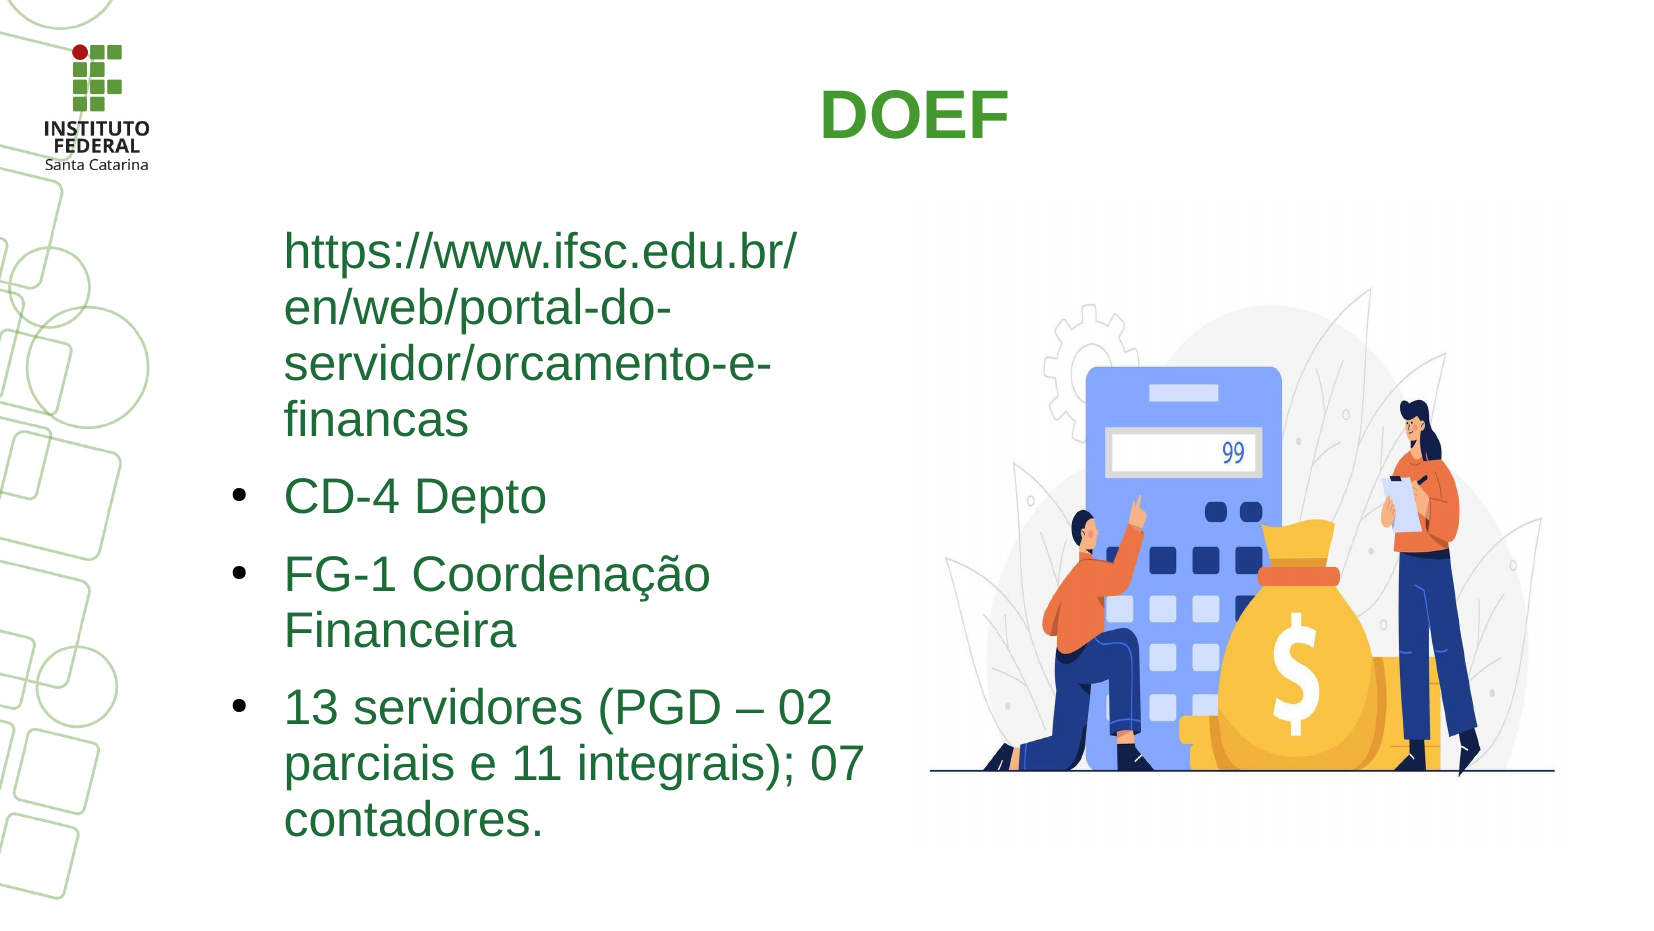

# DOEF
https://www.ifsc.edu.br/en/web/portal-do-servidor/orcamento-e-financas
CD-4 Depto
FG-1 Coordenação Financeira
13 servidores (PGD – 02 parciais e 11 integrais); 07 contadores.